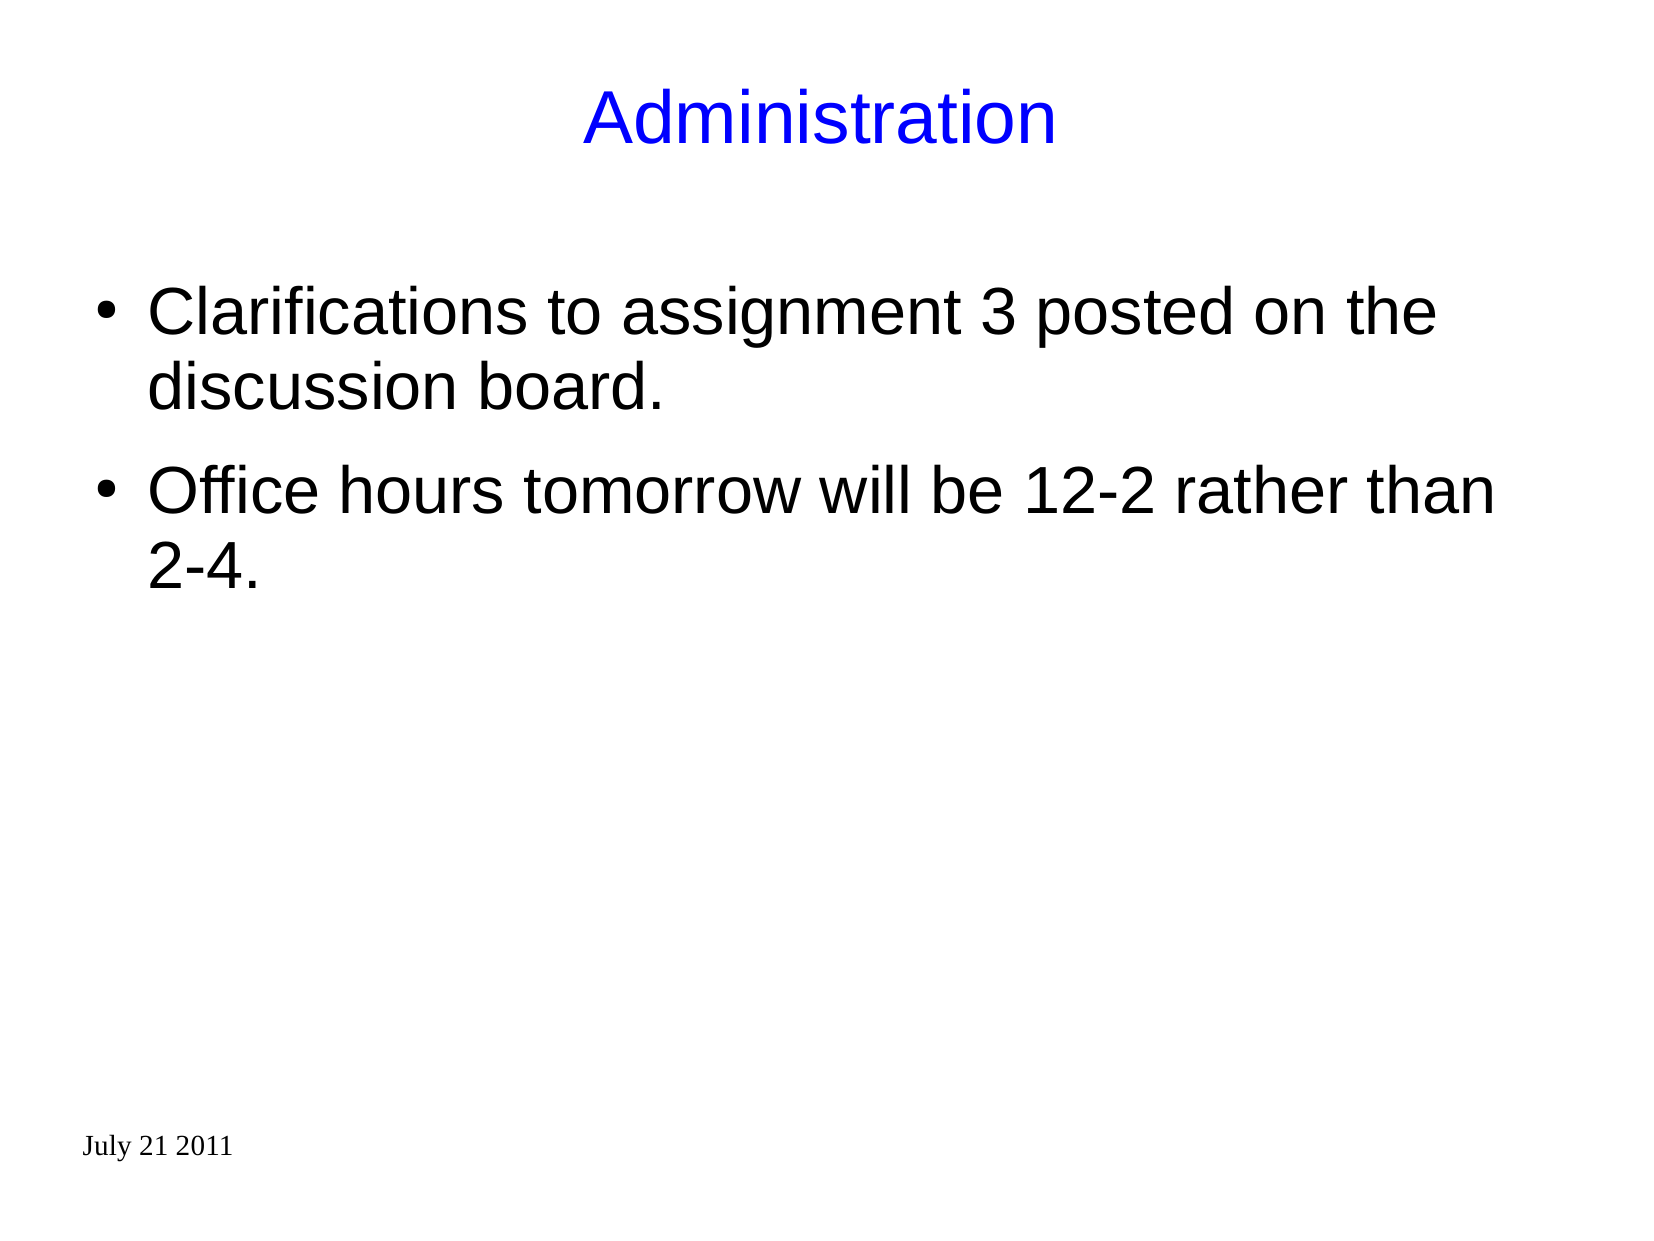

# Administration
Clarifications to assignment 3 posted on the discussion board.
Office hours tomorrow will be 12-2 rather than 2-4.
July 21 2011